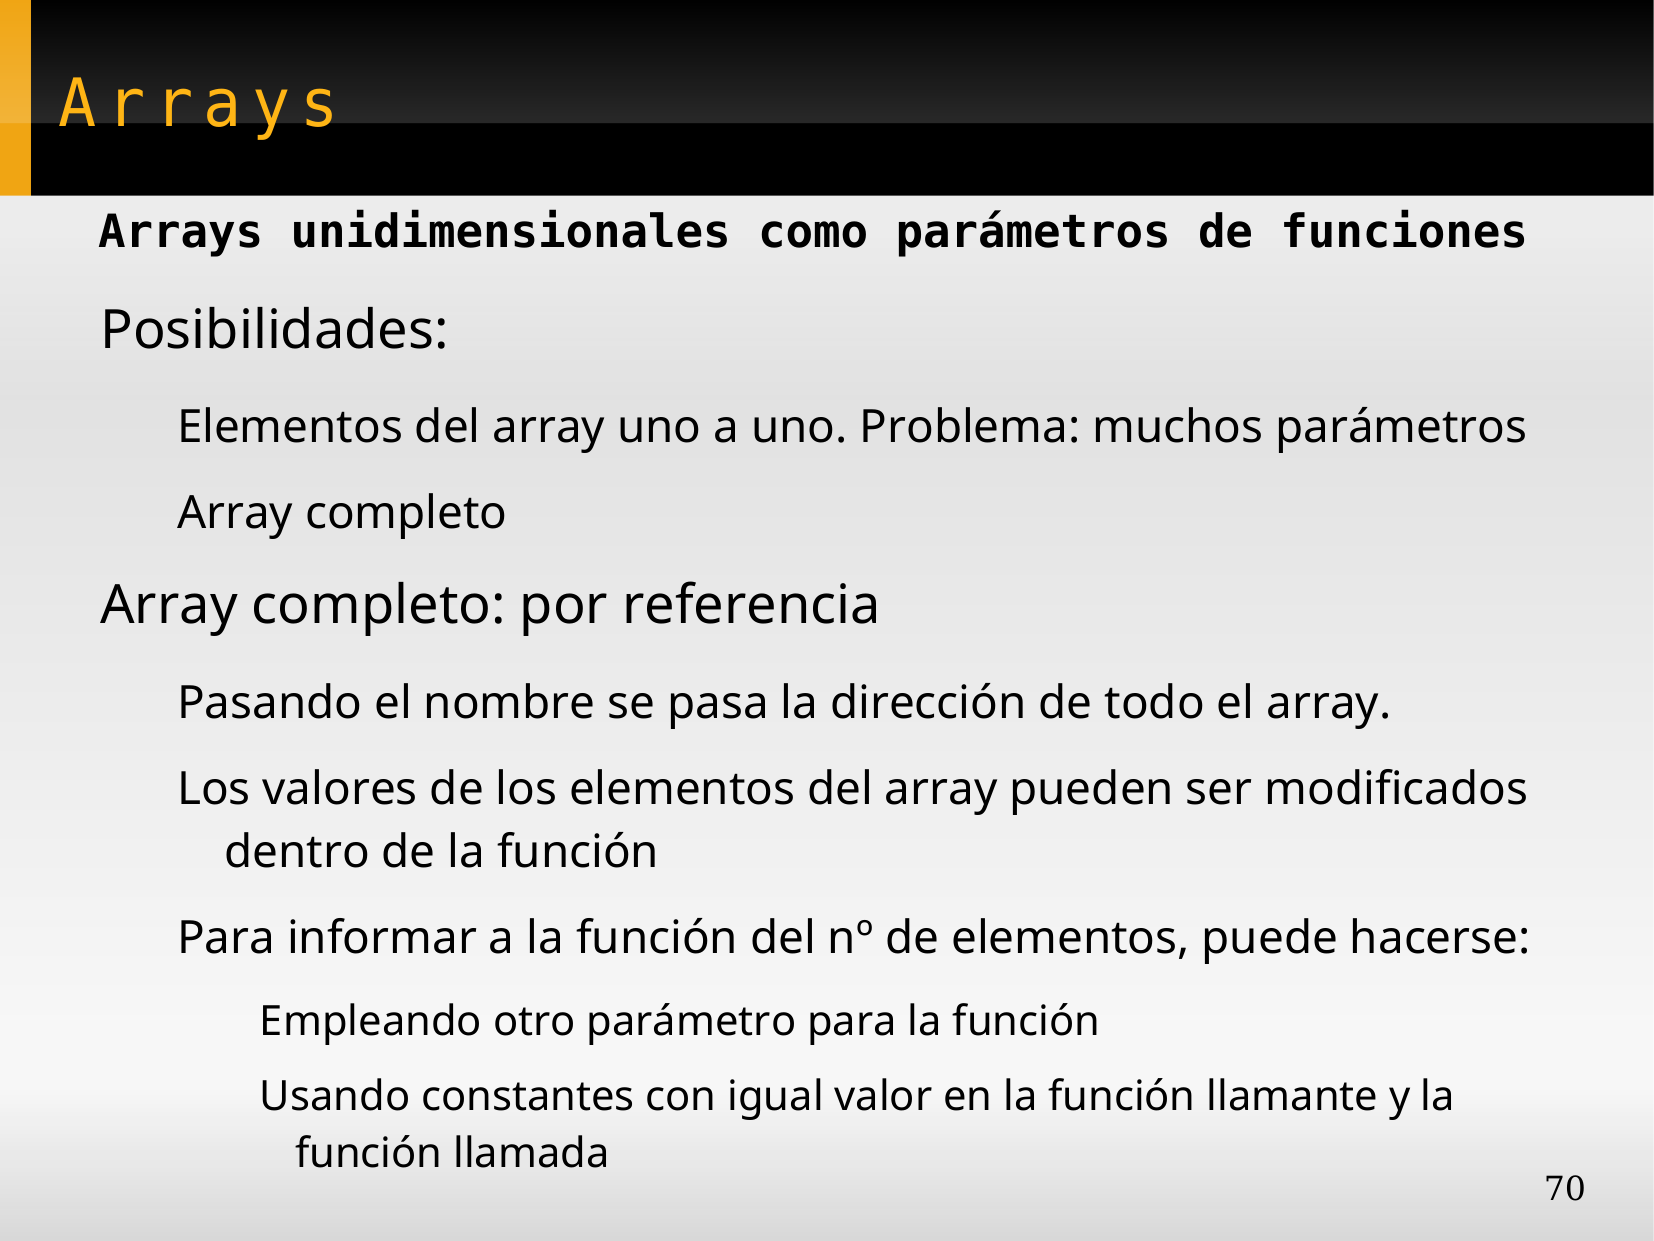

# Arrays
Arrays unidimensionales como parámetros de funciones
Posibilidades:
Elementos del array uno a uno. Problema: muchos parámetros
Array completo
Array completo: por referencia
Pasando el nombre se pasa la dirección de todo el array.
Los valores de los elementos del array pueden ser modificados dentro de la función
Para informar a la función del nº de elementos, puede hacerse:
Empleando otro parámetro para la función
Usando constantes con igual valor en la función llamante y la función llamada
70